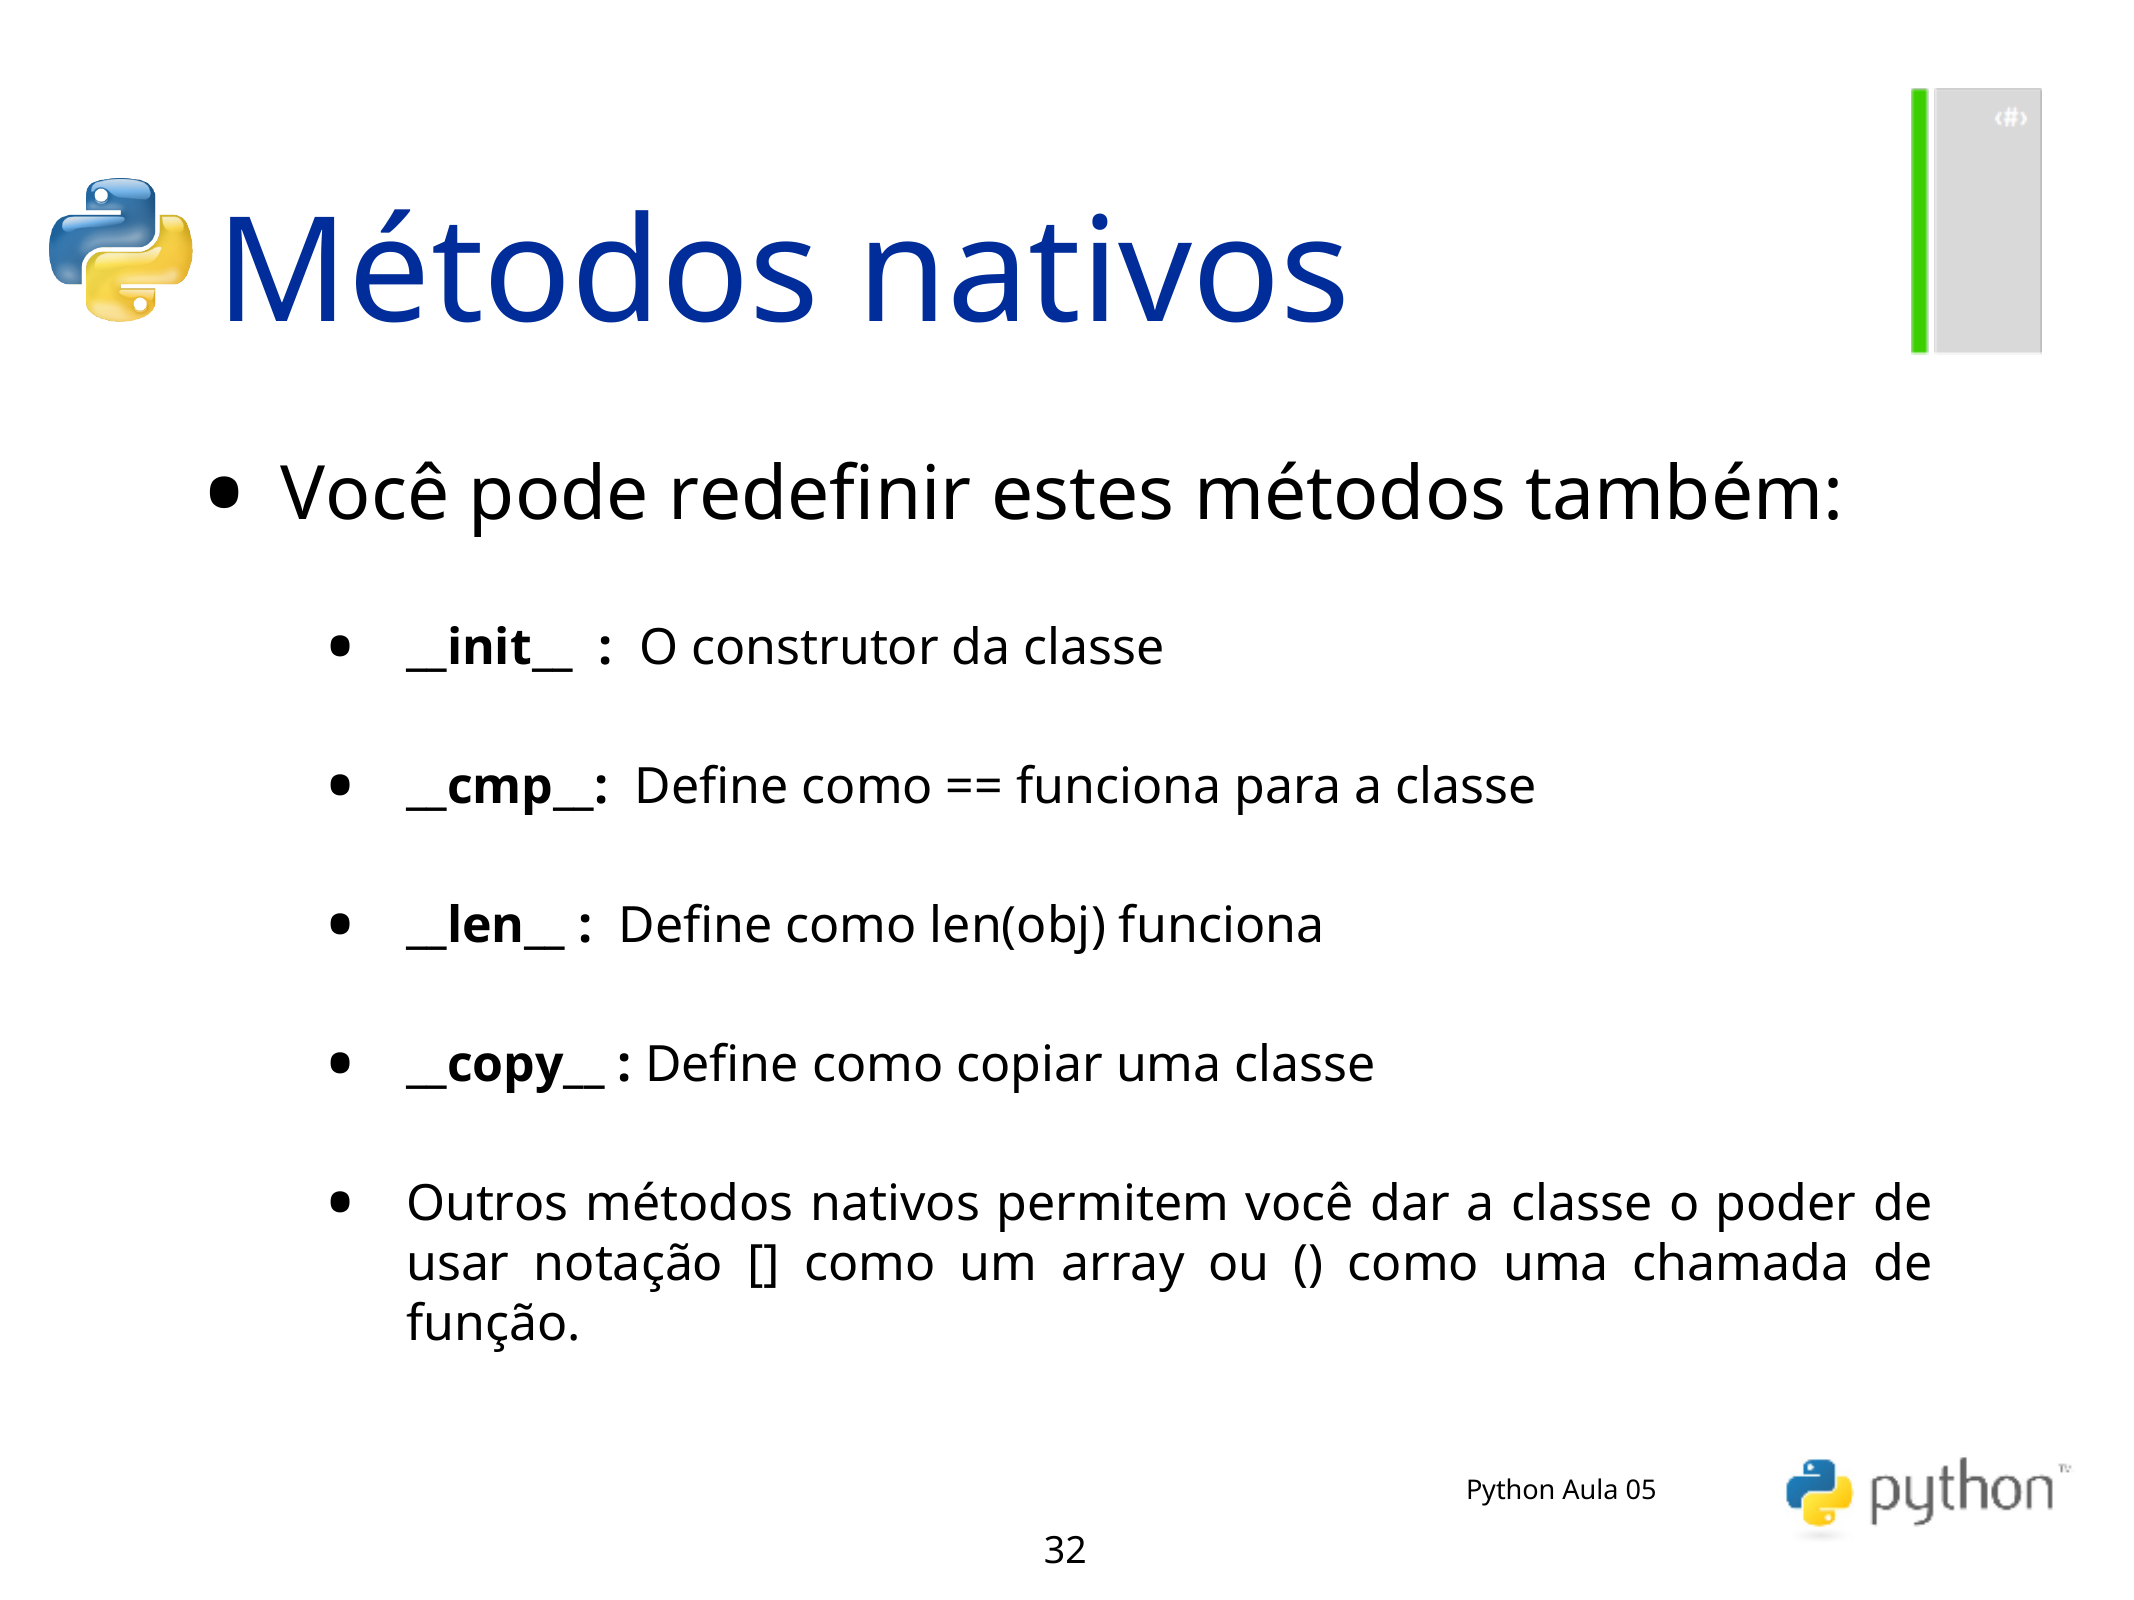

# Métodos nativos
Você pode redefinir estes métodos também:
__init__ : O construtor da classe
__cmp__: Define como == funciona para a classe
__len__ : Define como len(obj) funciona
__copy__ : Define como copiar uma classe
Outros métodos nativos permitem você dar a classe o poder de usar notação [] como um array ou () como uma chamada de função.
Python Aula 05